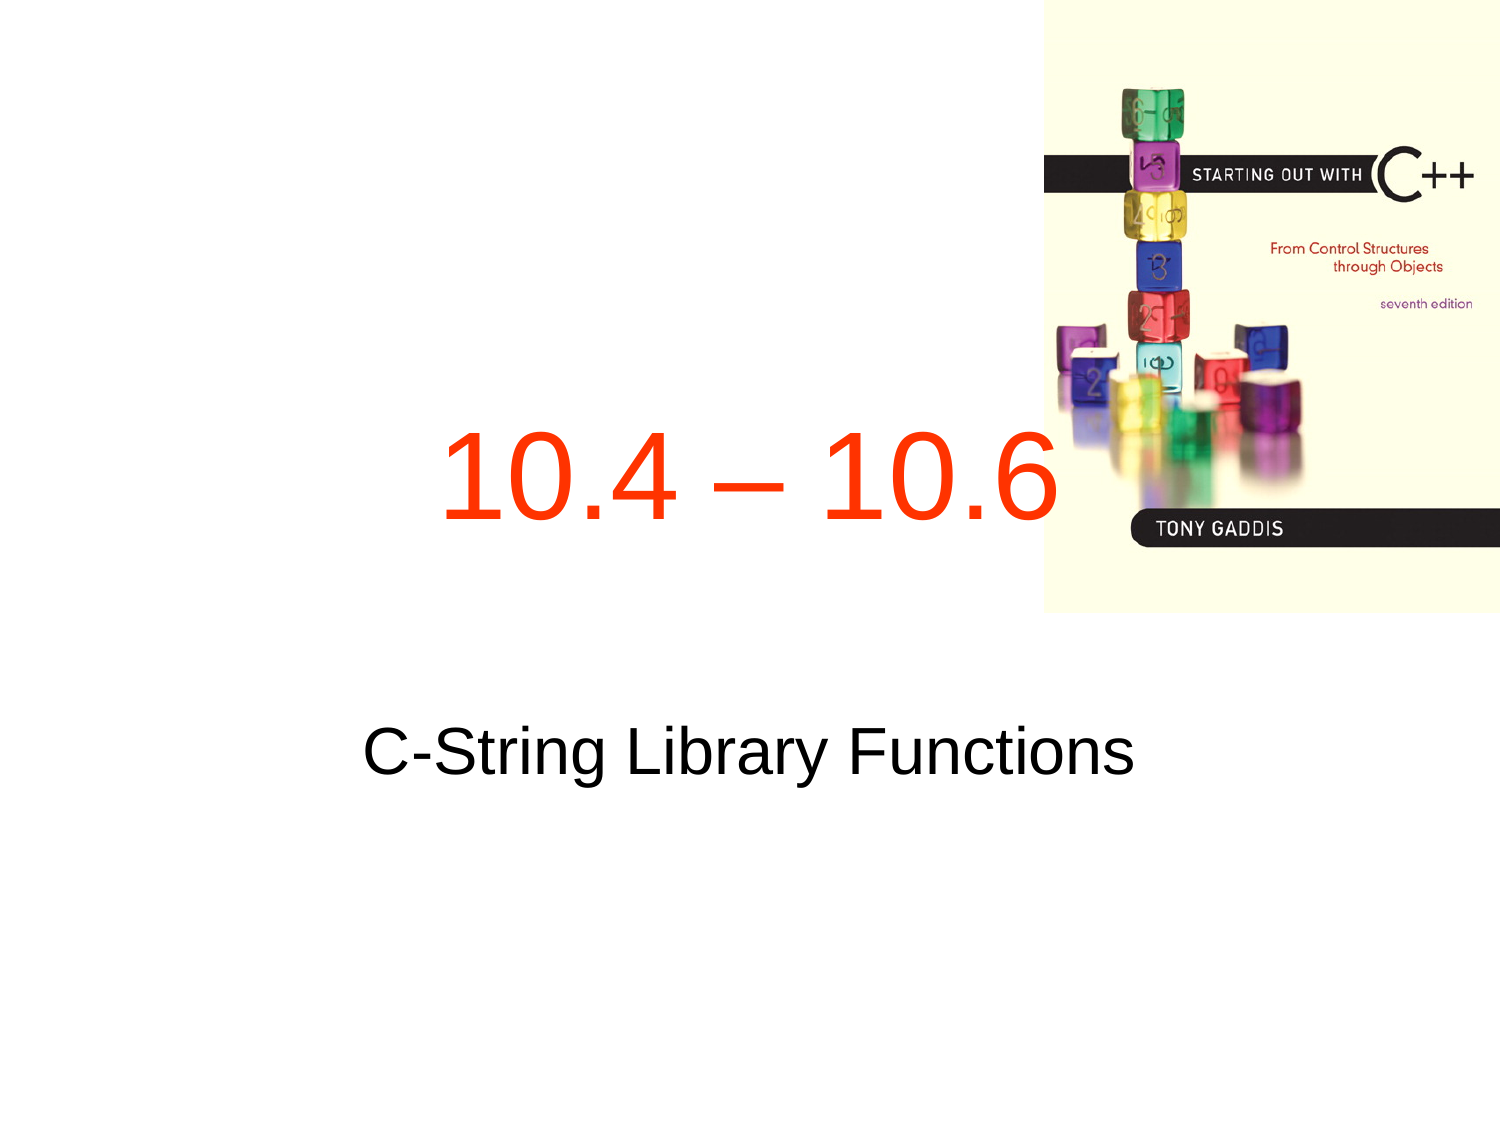

# 10.4 – 10.6
C-String Library Functions